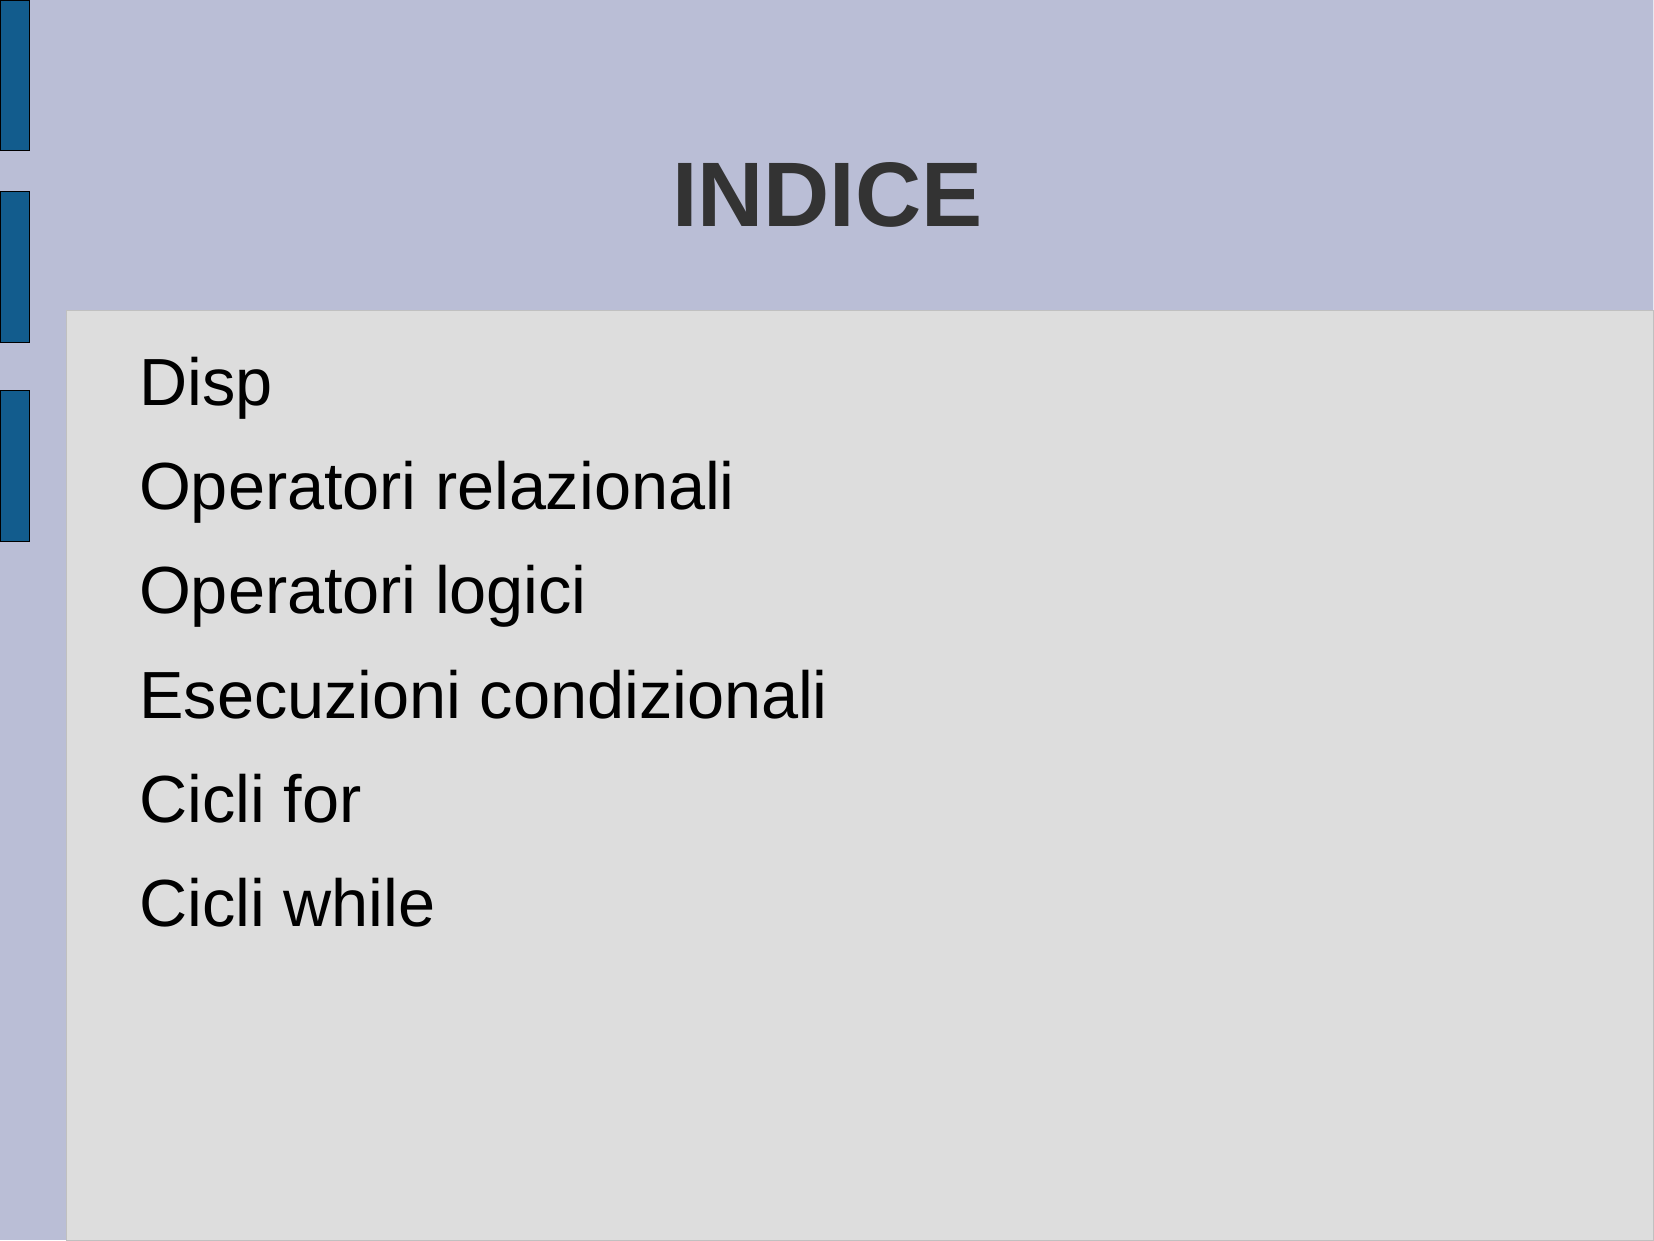

# INDICE
Disp
Operatori relazionali
Operatori logici
Esecuzioni condizionali
Cicli for
Cicli while